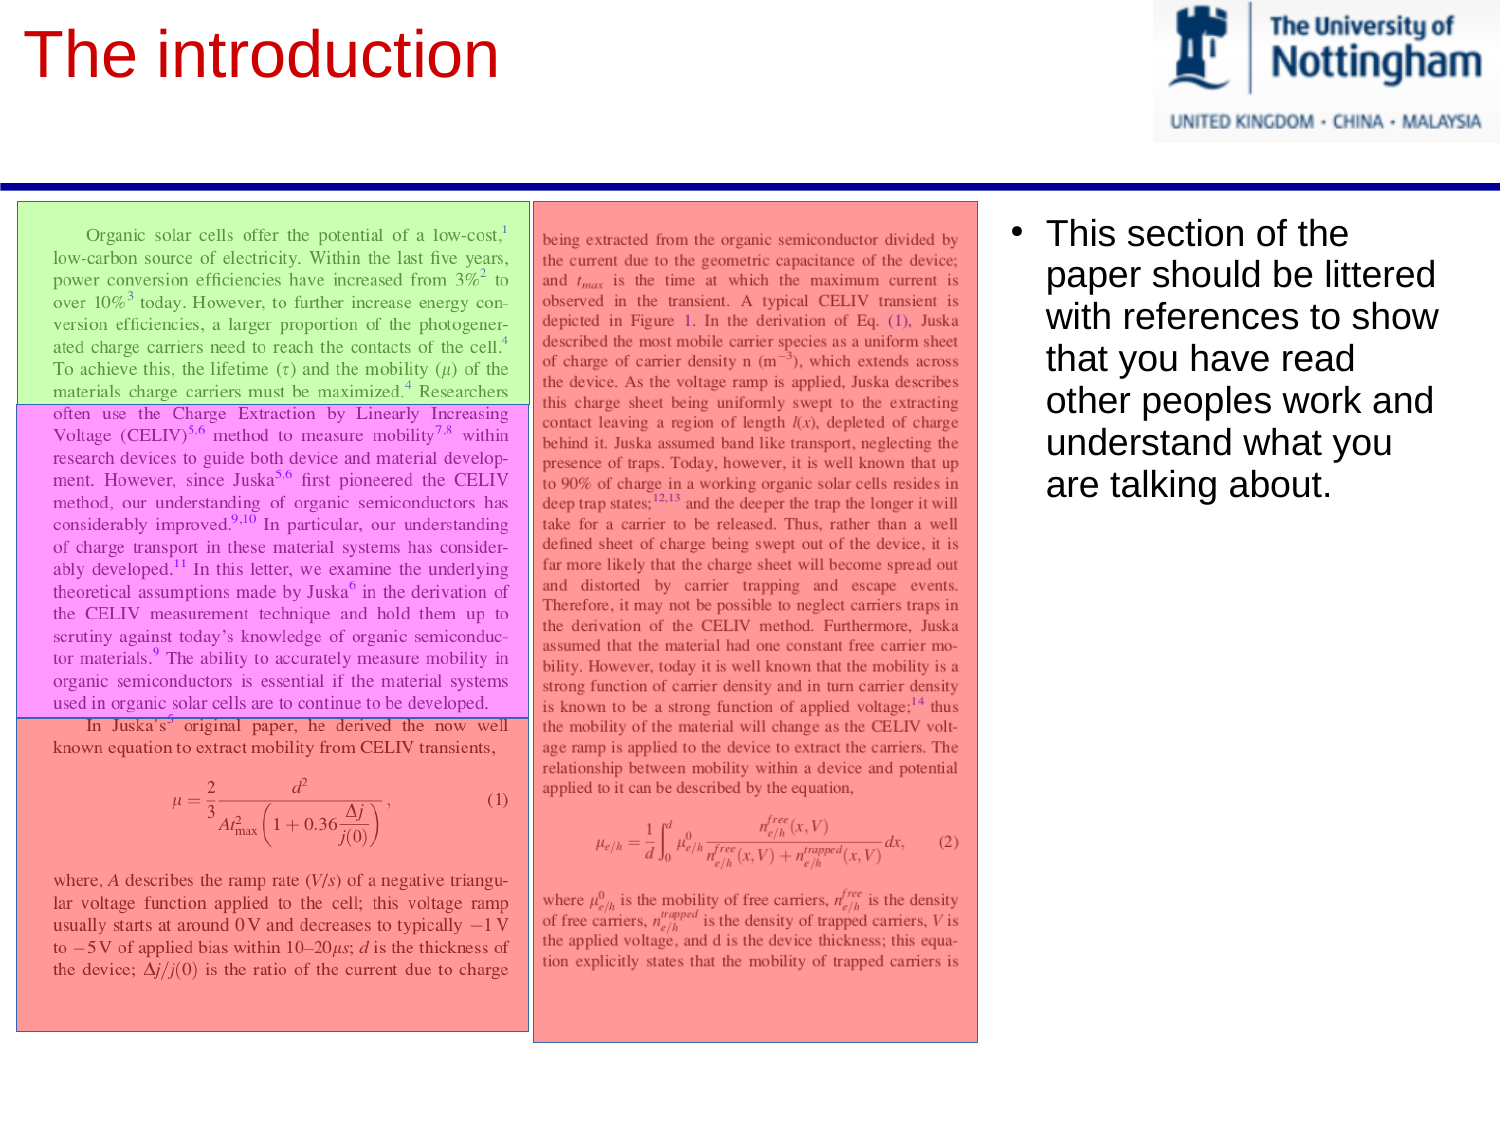

The introduction
This section of the paper should be littered with references to show that you have read other peoples work and understand what you are talking about.